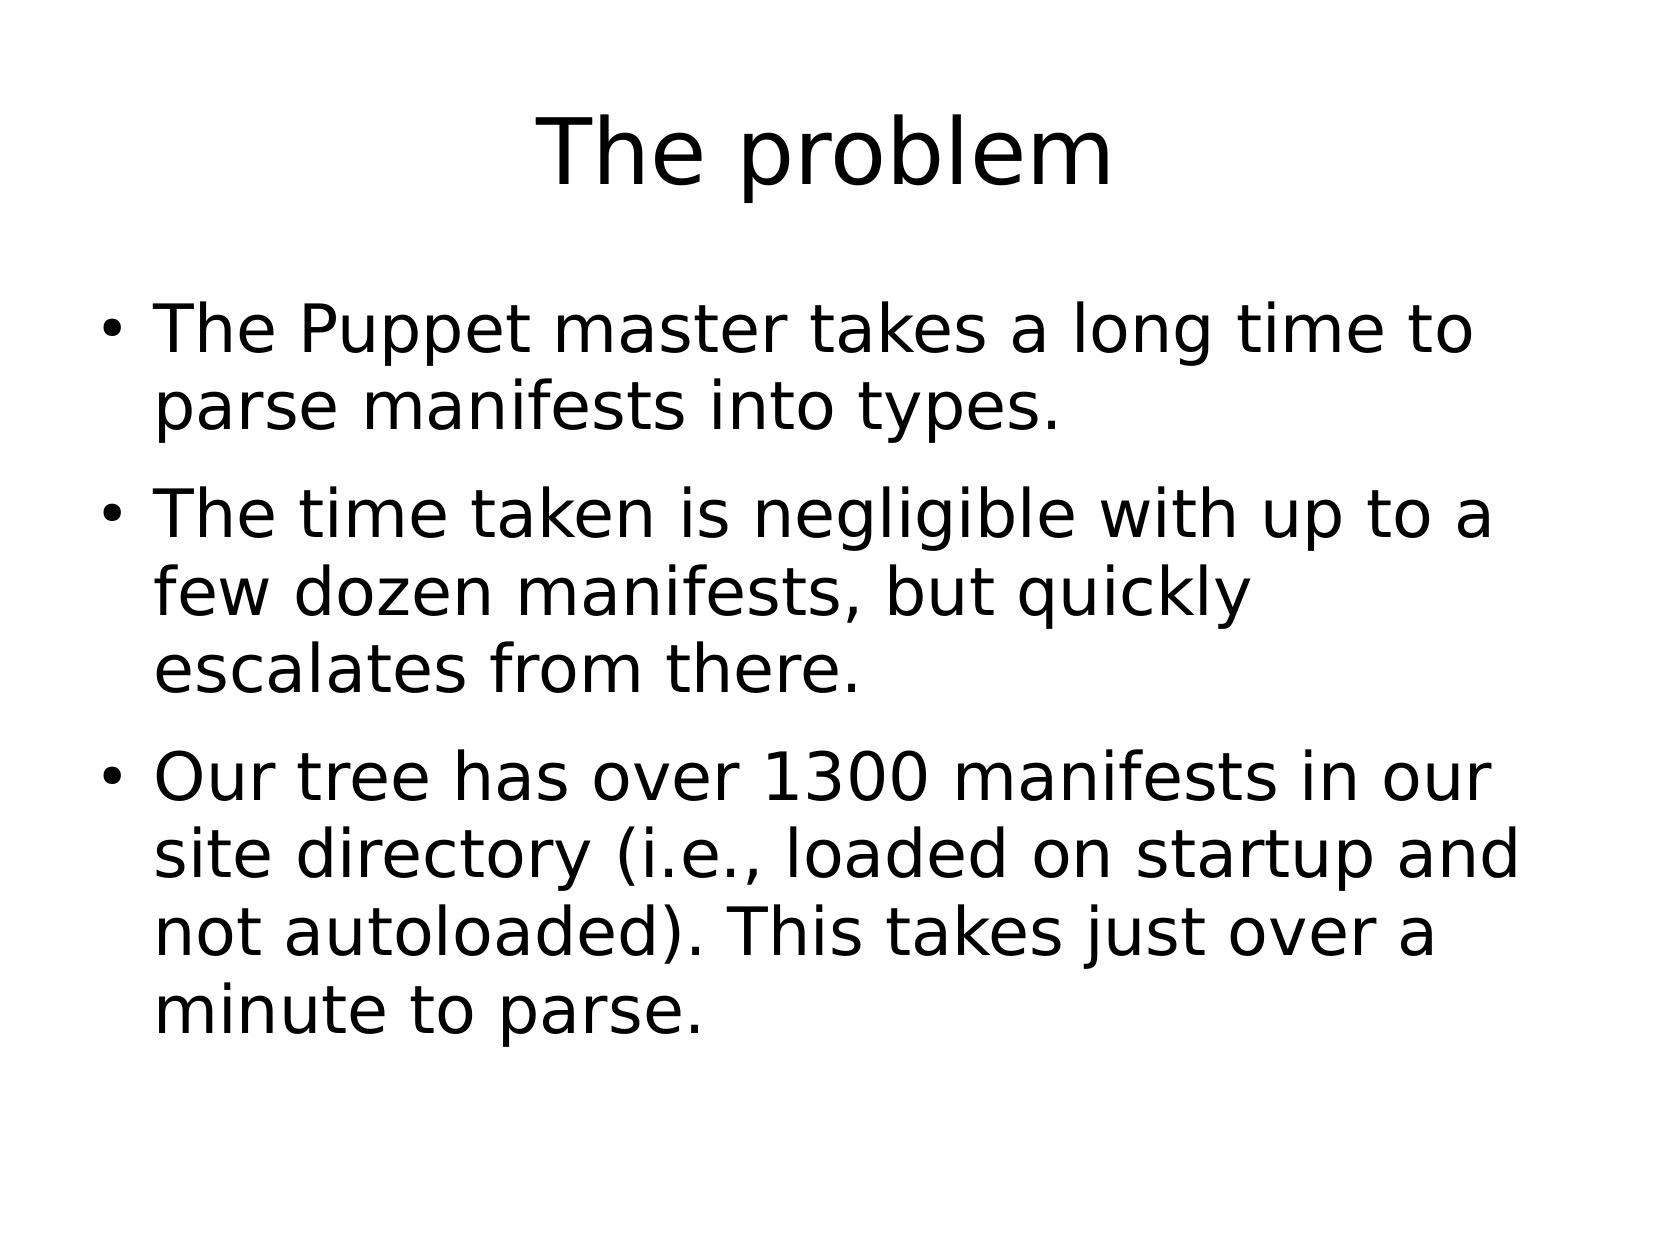

# The problem
The Puppet master takes a long time to parse manifests into types.
The time taken is negligible with up to a few dozen manifests, but quickly escalates from there.
Our tree has over 1300 manifests in our site directory (i.e., loaded on startup and not autoloaded). This takes just over a minute to parse.